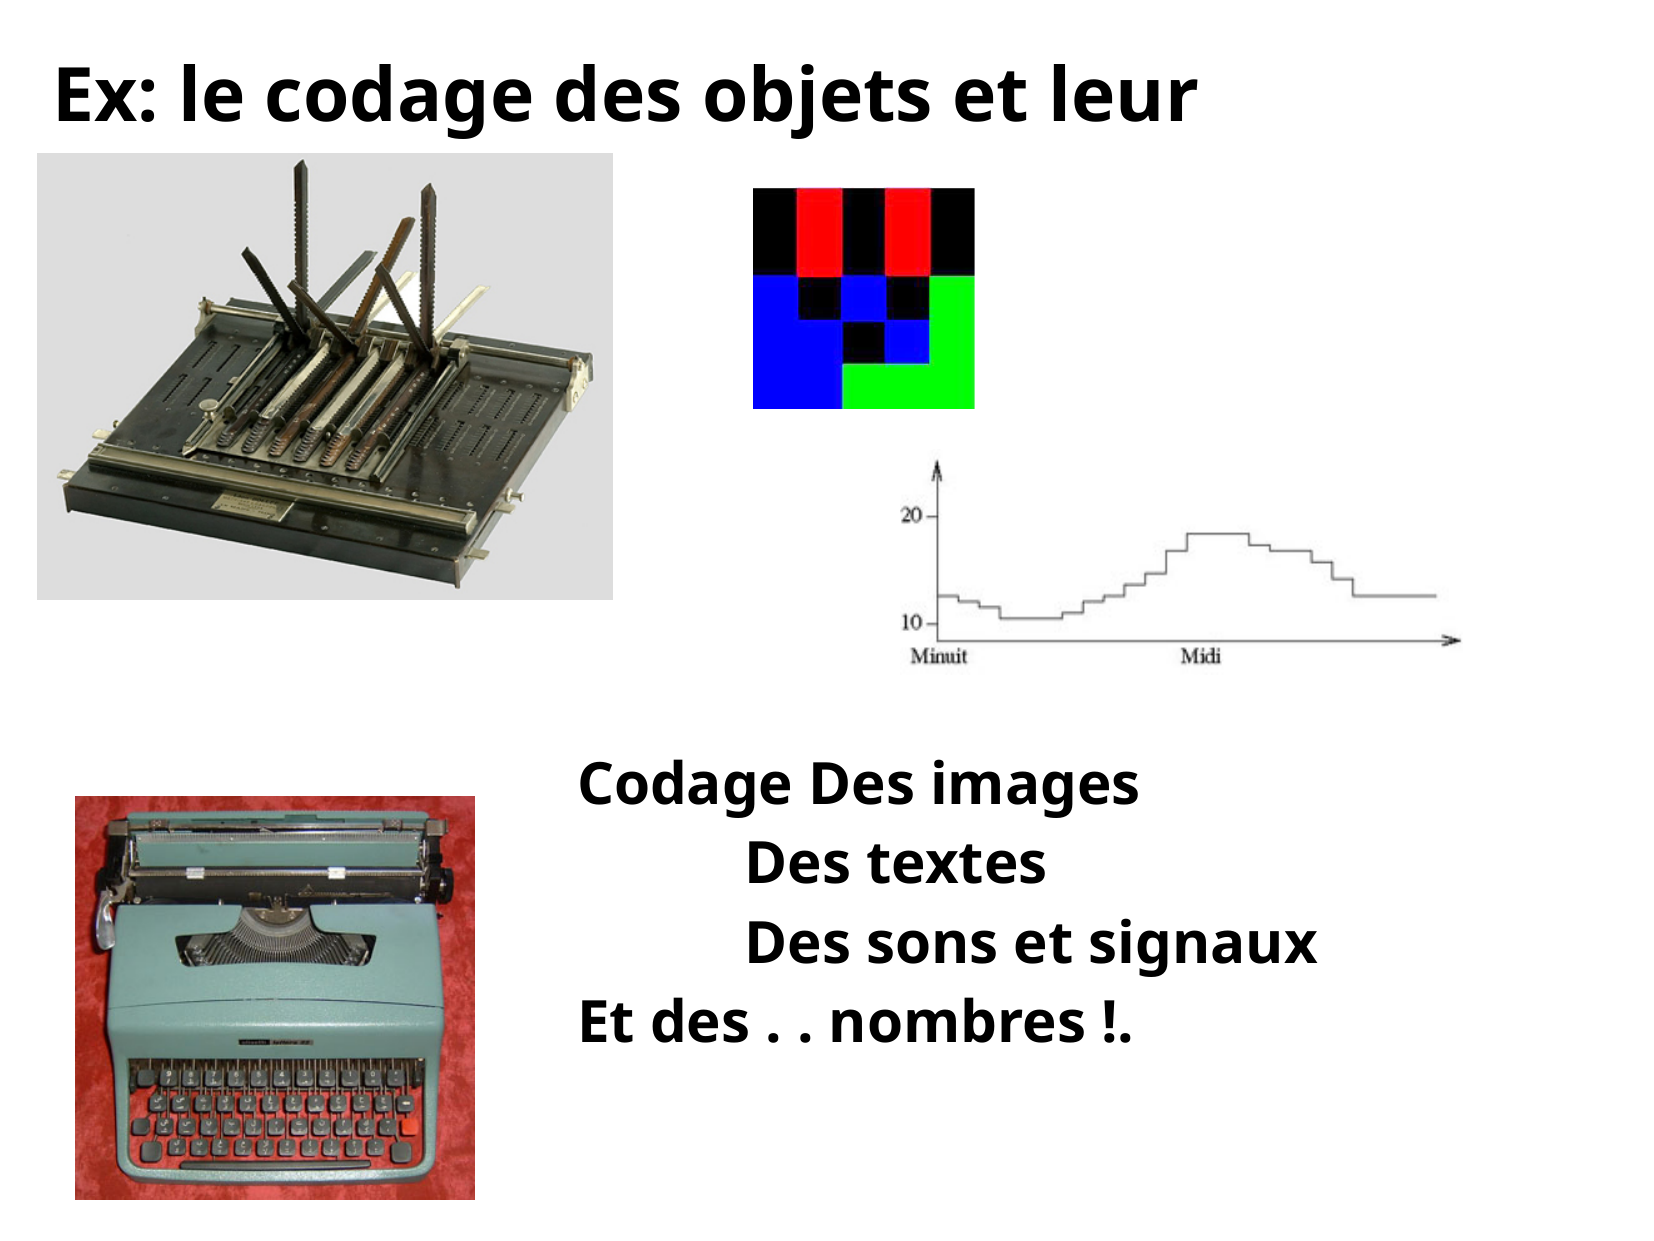

Ex: le codage des objets et leur manipulation
Codage Des images
 Des textes
 Des sons et signaux
Et des . . nombres !.